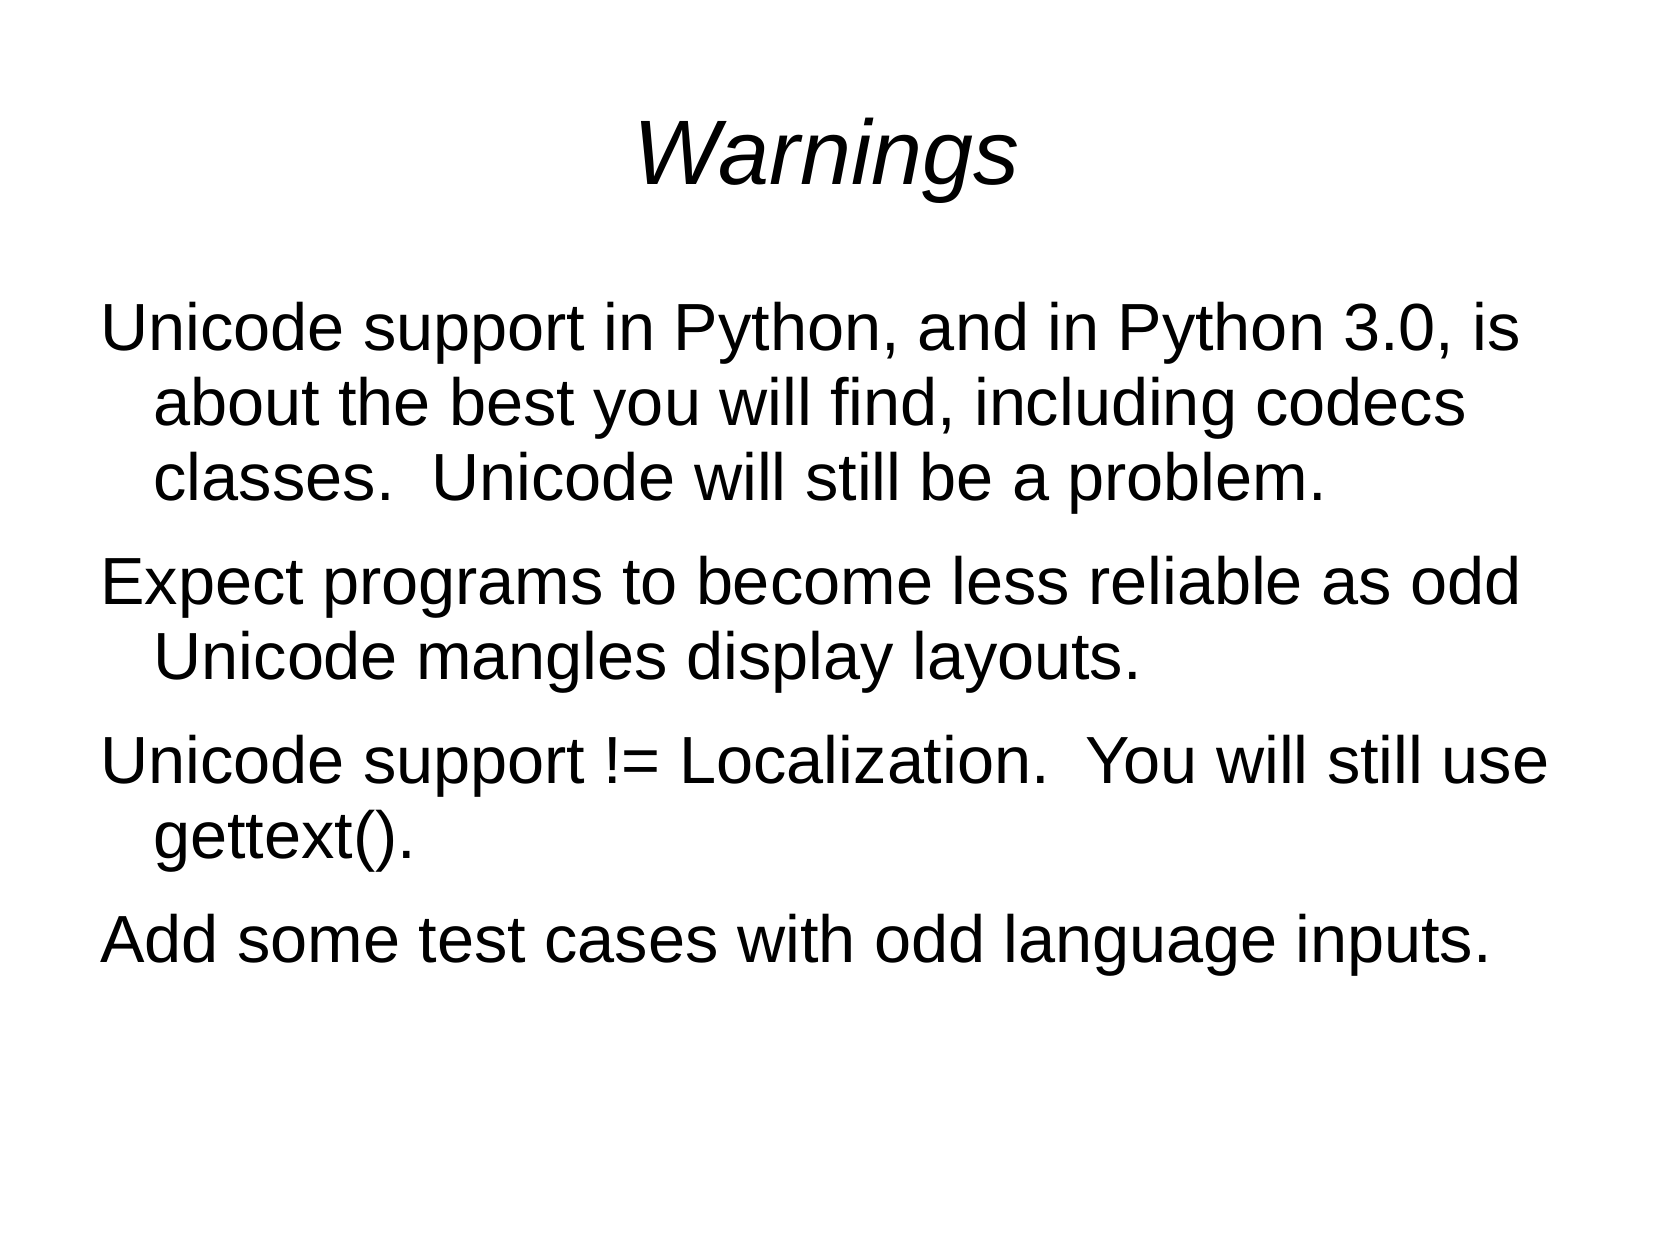

# Warnings
Unicode support in Python, and in Python 3.0, is about the best you will find, including codecs classes. Unicode will still be a problem.
Expect programs to become less reliable as odd Unicode mangles display layouts.
Unicode support != Localization. You will still use gettext().
Add some test cases with odd language inputs.